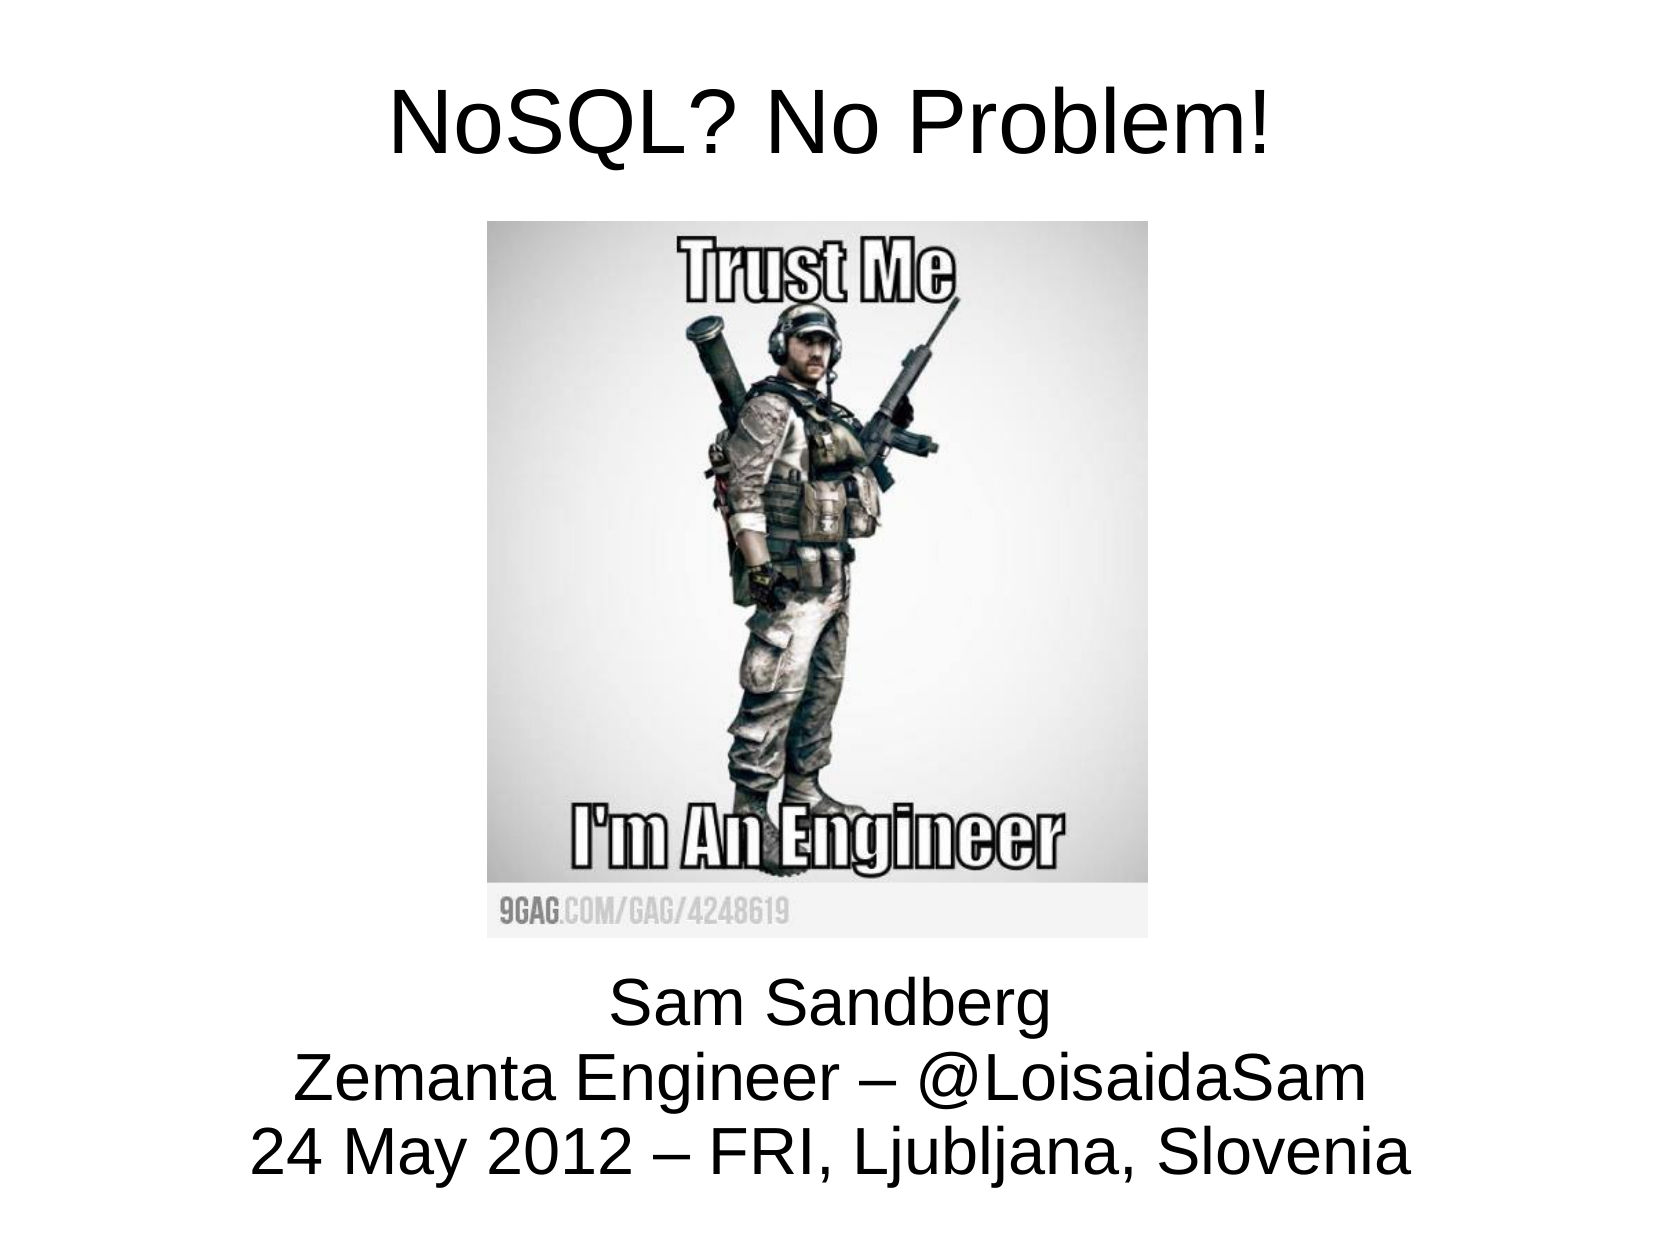

# NoSQL? No Problem!
Sam Sandberg
Zemanta Engineer – @LoisaidaSam
24 May 2012 – FRI, Ljubljana, Slovenia